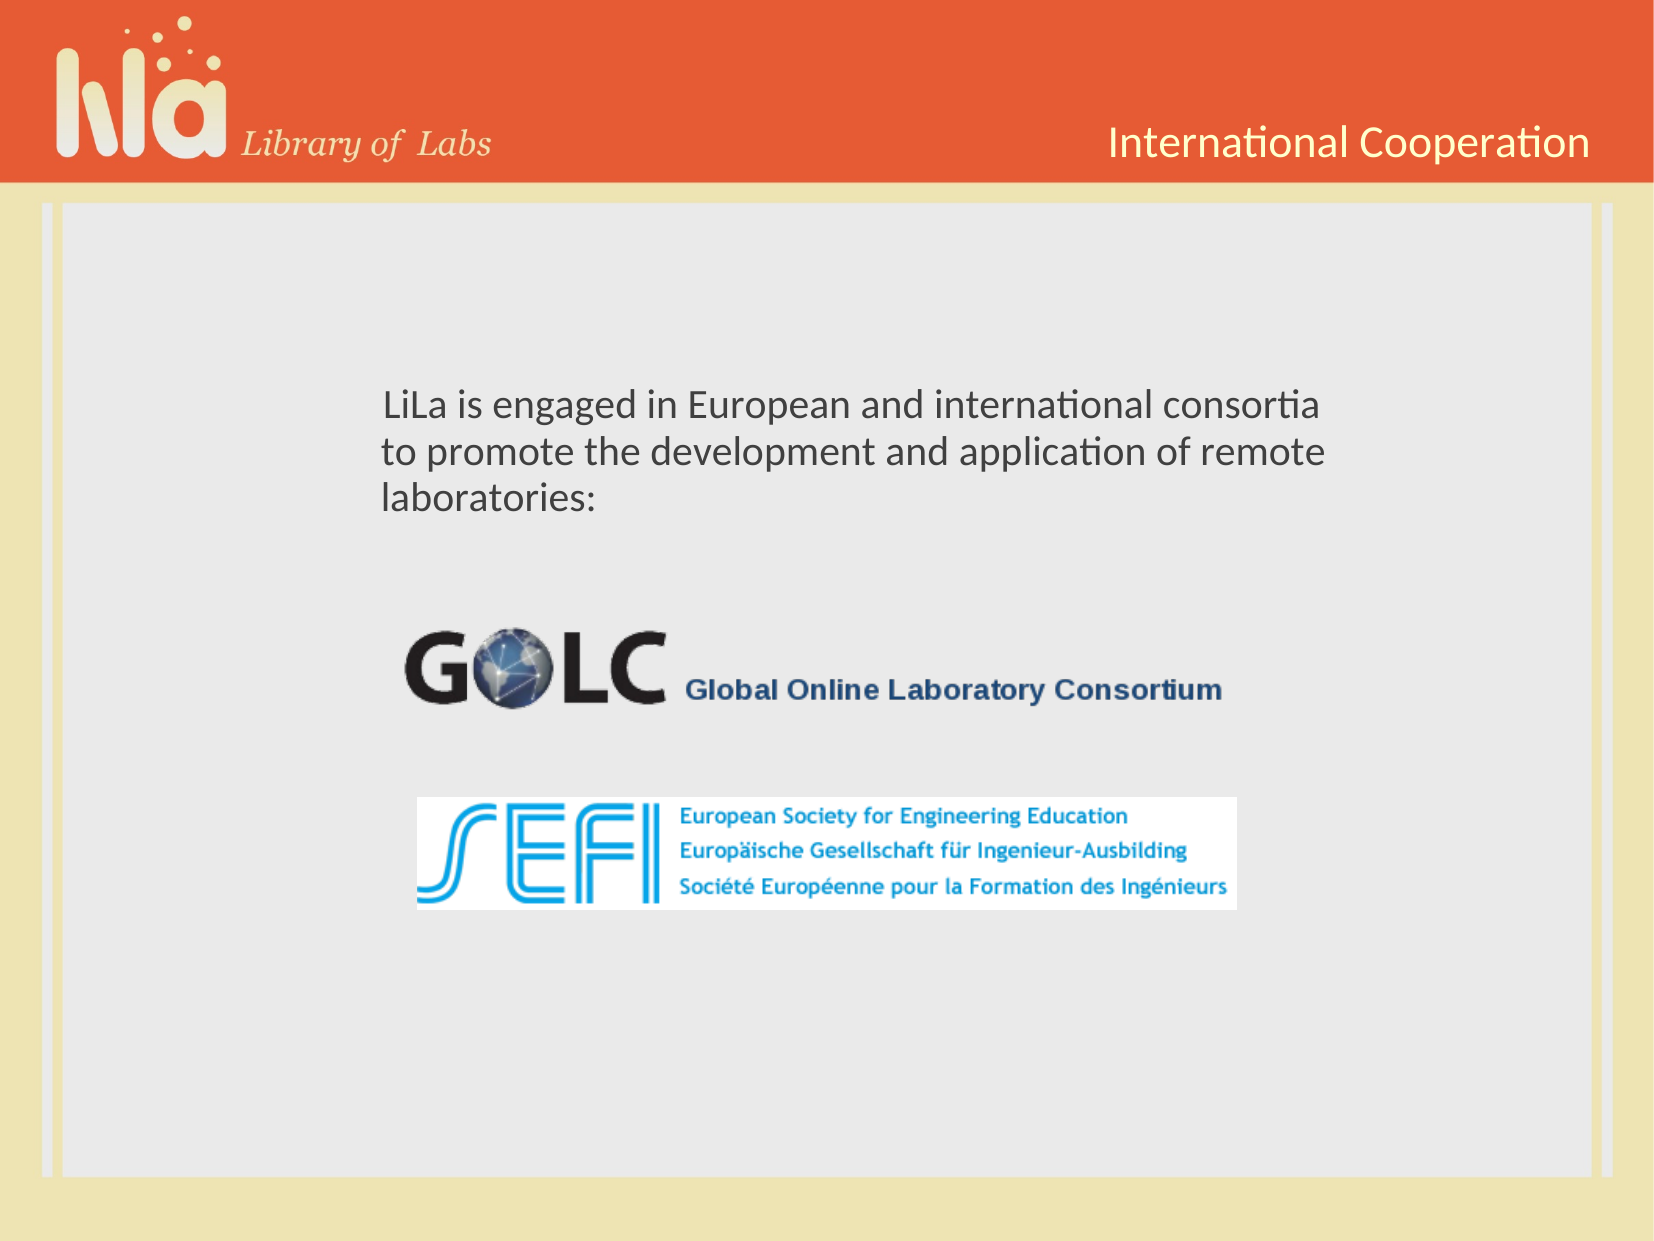

# International Cooperation
LiLa is engaged in European and international consortia to promote the development and application of remote laboratories: